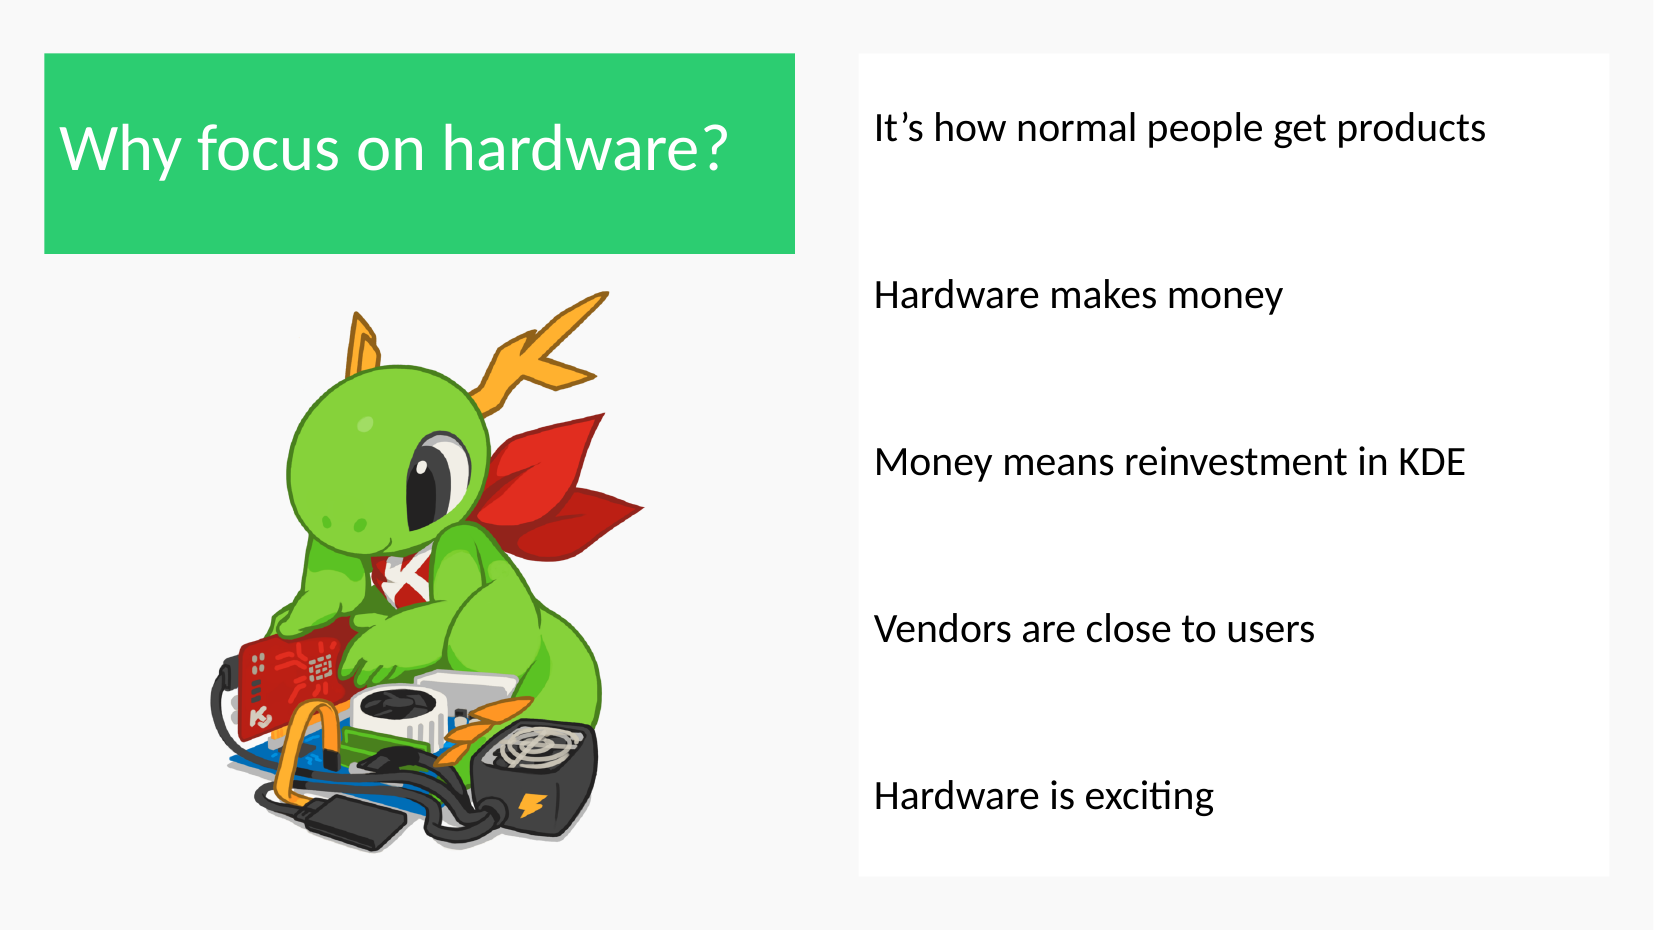

Why focus on hardware?
It’s how normal people get products
Hardware makes money
Money means reinvestment in KDE
Vendors are close to users
Hardware is exciting